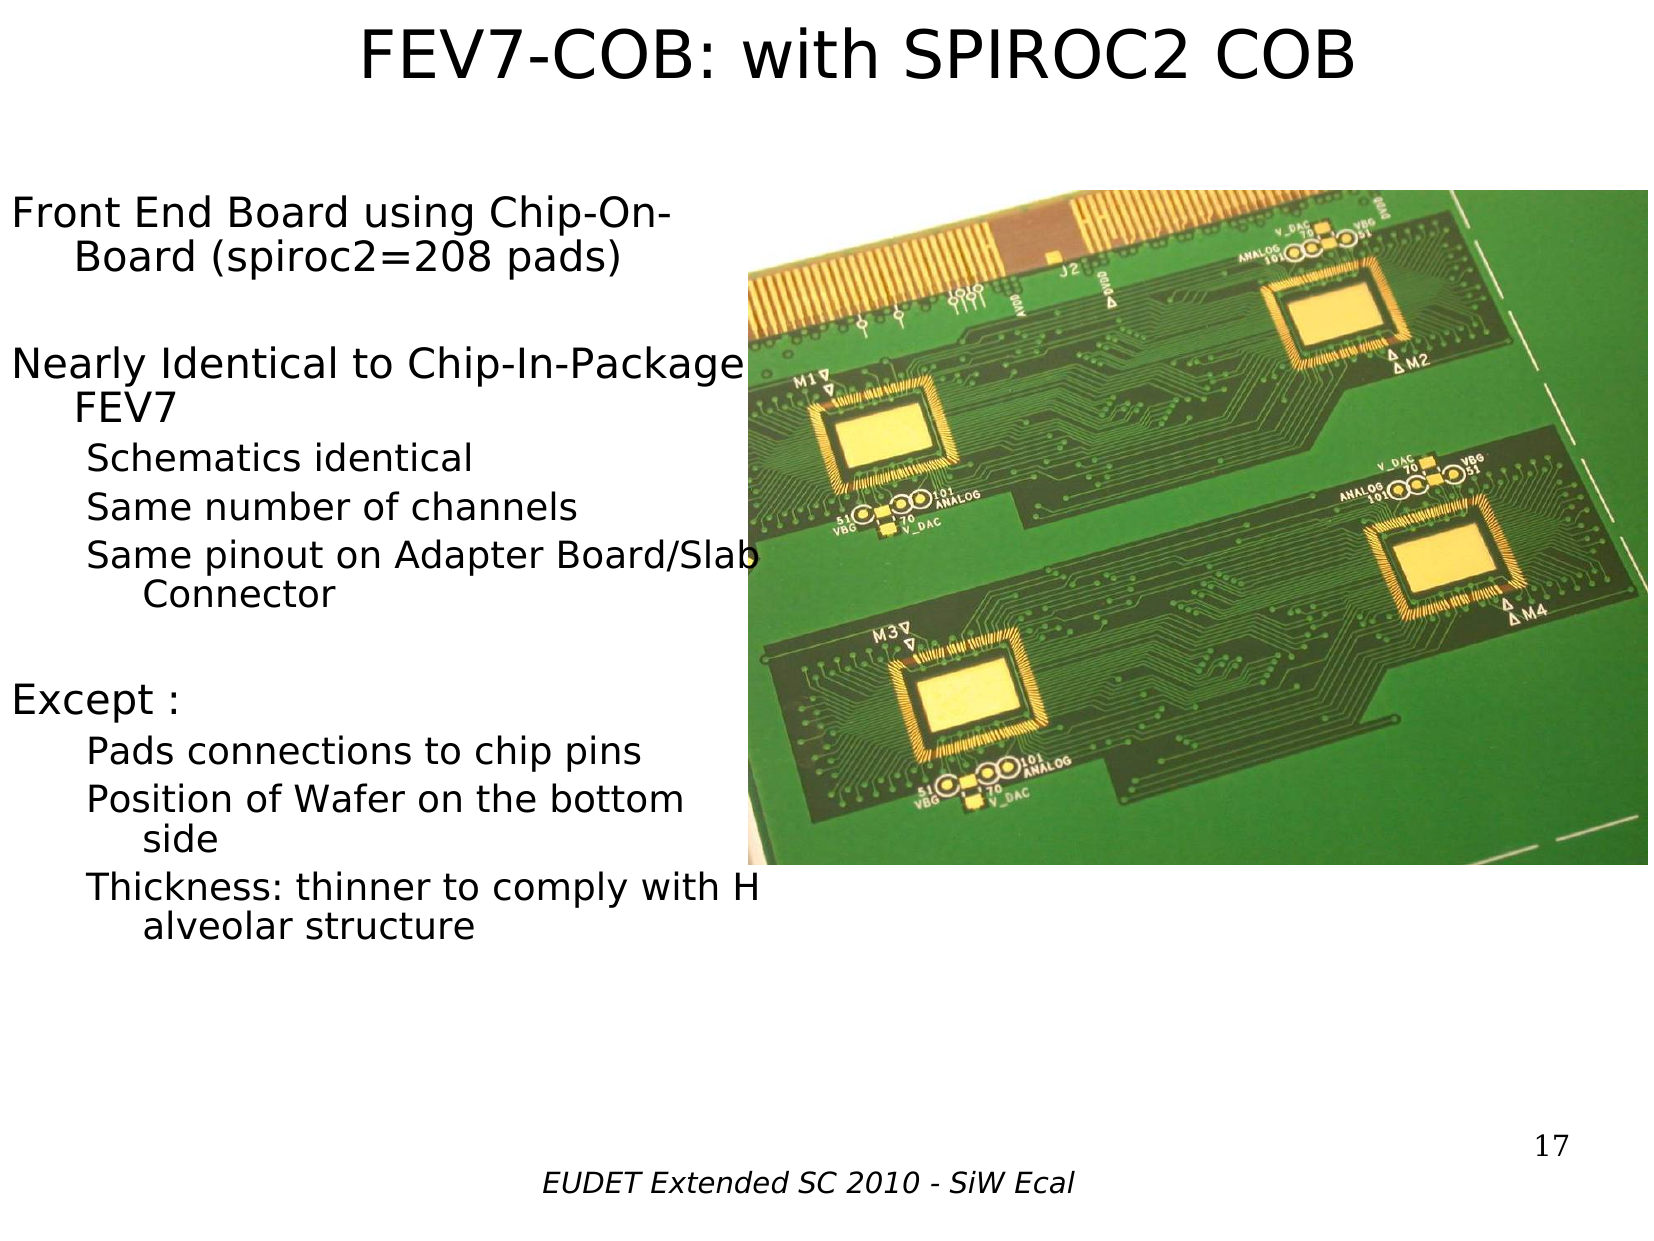

# FEV7-COB: with SPIROC2 COB
Front End Board using Chip-On-Board (spiroc2=208 pads)
Nearly Identical to Chip-In-Package FEV7
Schematics identical
Same number of channels
Same pinout on Adapter Board/Slab Connector
Except :
Pads connections to chip pins
Position of Wafer on the bottom side
Thickness: thinner to comply with H alveolar structure
17